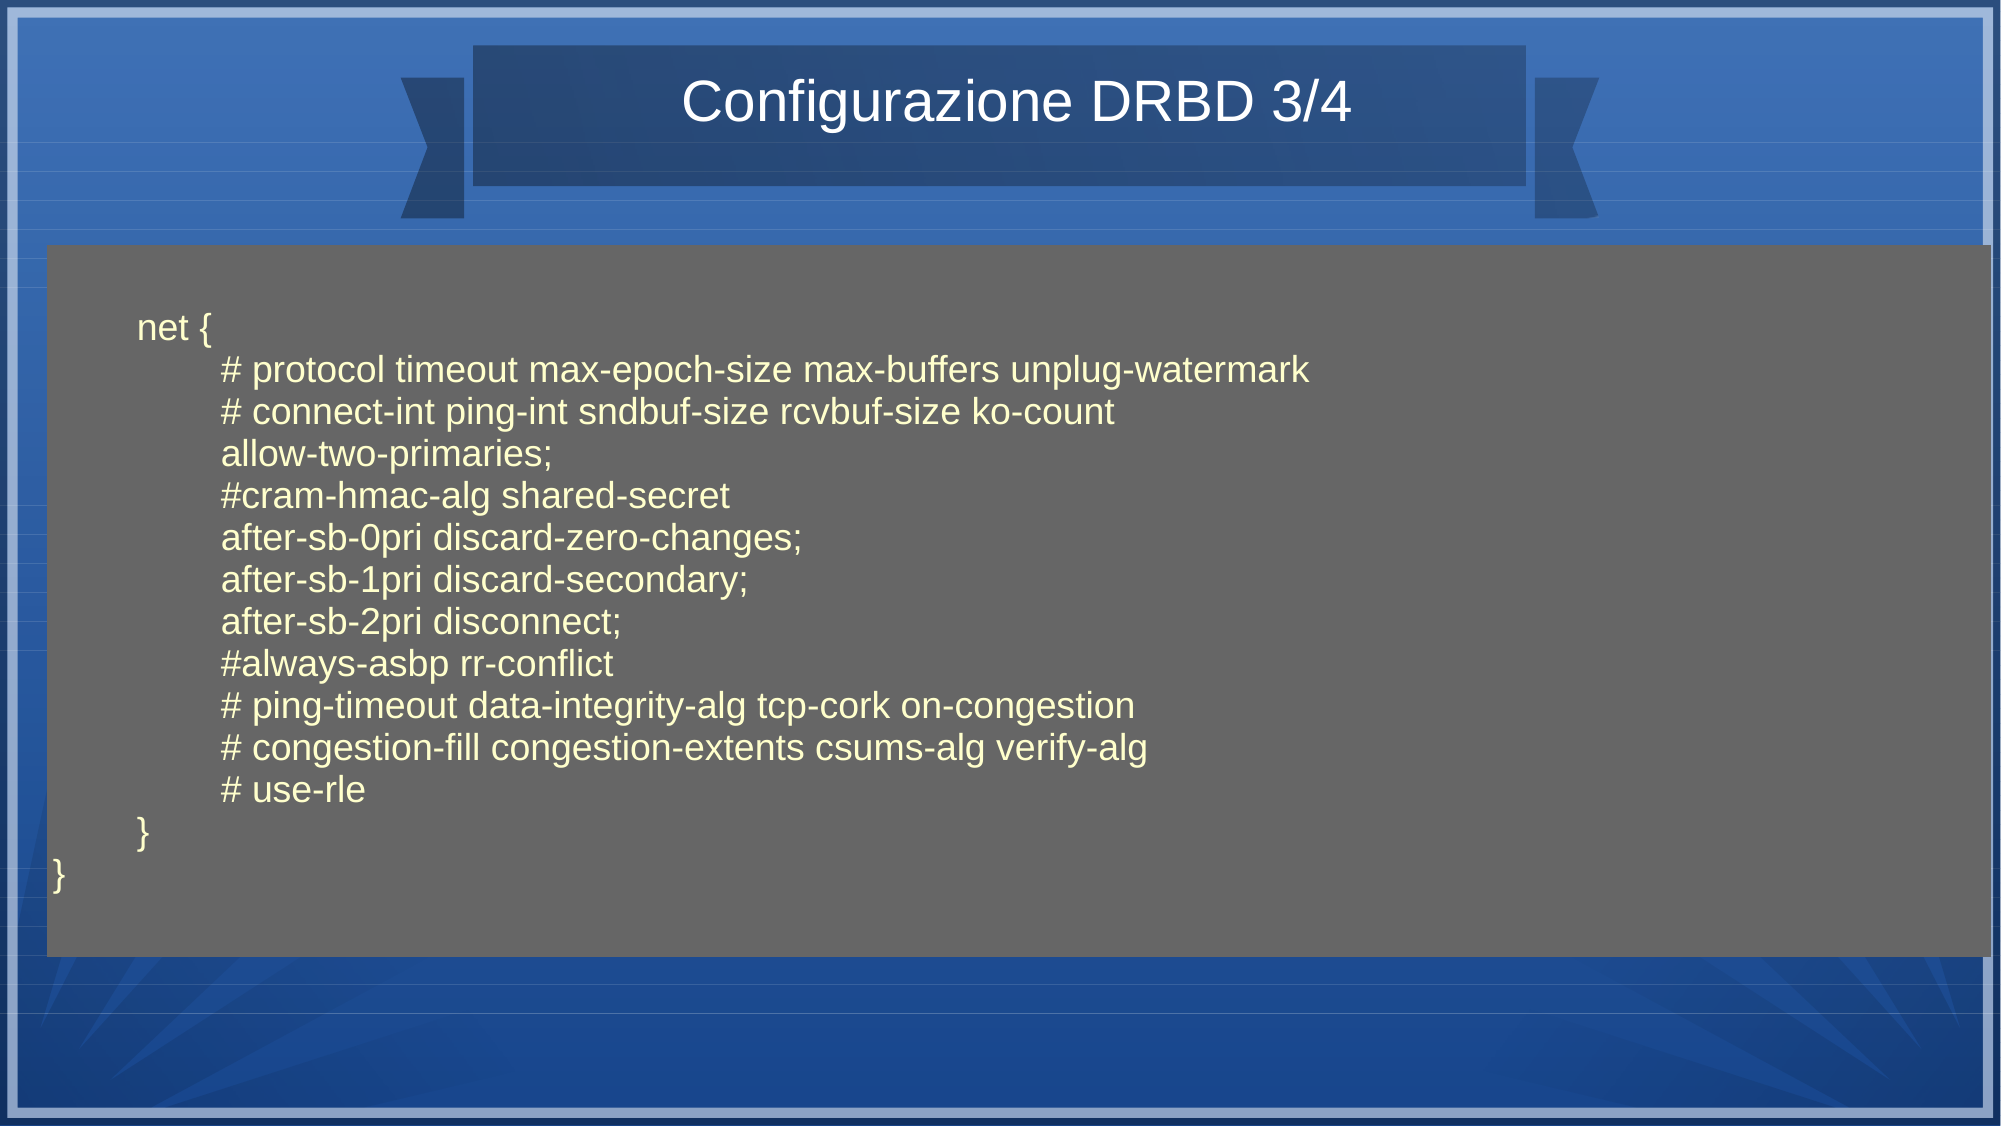

# Configurazione DRBD 3/4
| net { # protocol timeout max-epoch-size max-buffers unplug-watermark # connect-int ping-int sndbuf-size rcvbuf-size ko-count allow-two-primaries; #cram-hmac-alg shared-secret after-sb-0pri discard-zero-changes; after-sb-1pri discard-secondary; after-sb-2pri disconnect; #always-asbp rr-conflict # ping-timeout data-integrity-alg tcp-cork on-congestion # congestion-fill congestion-extents csums-alg verify-alg # use-rle } } |
| --- |